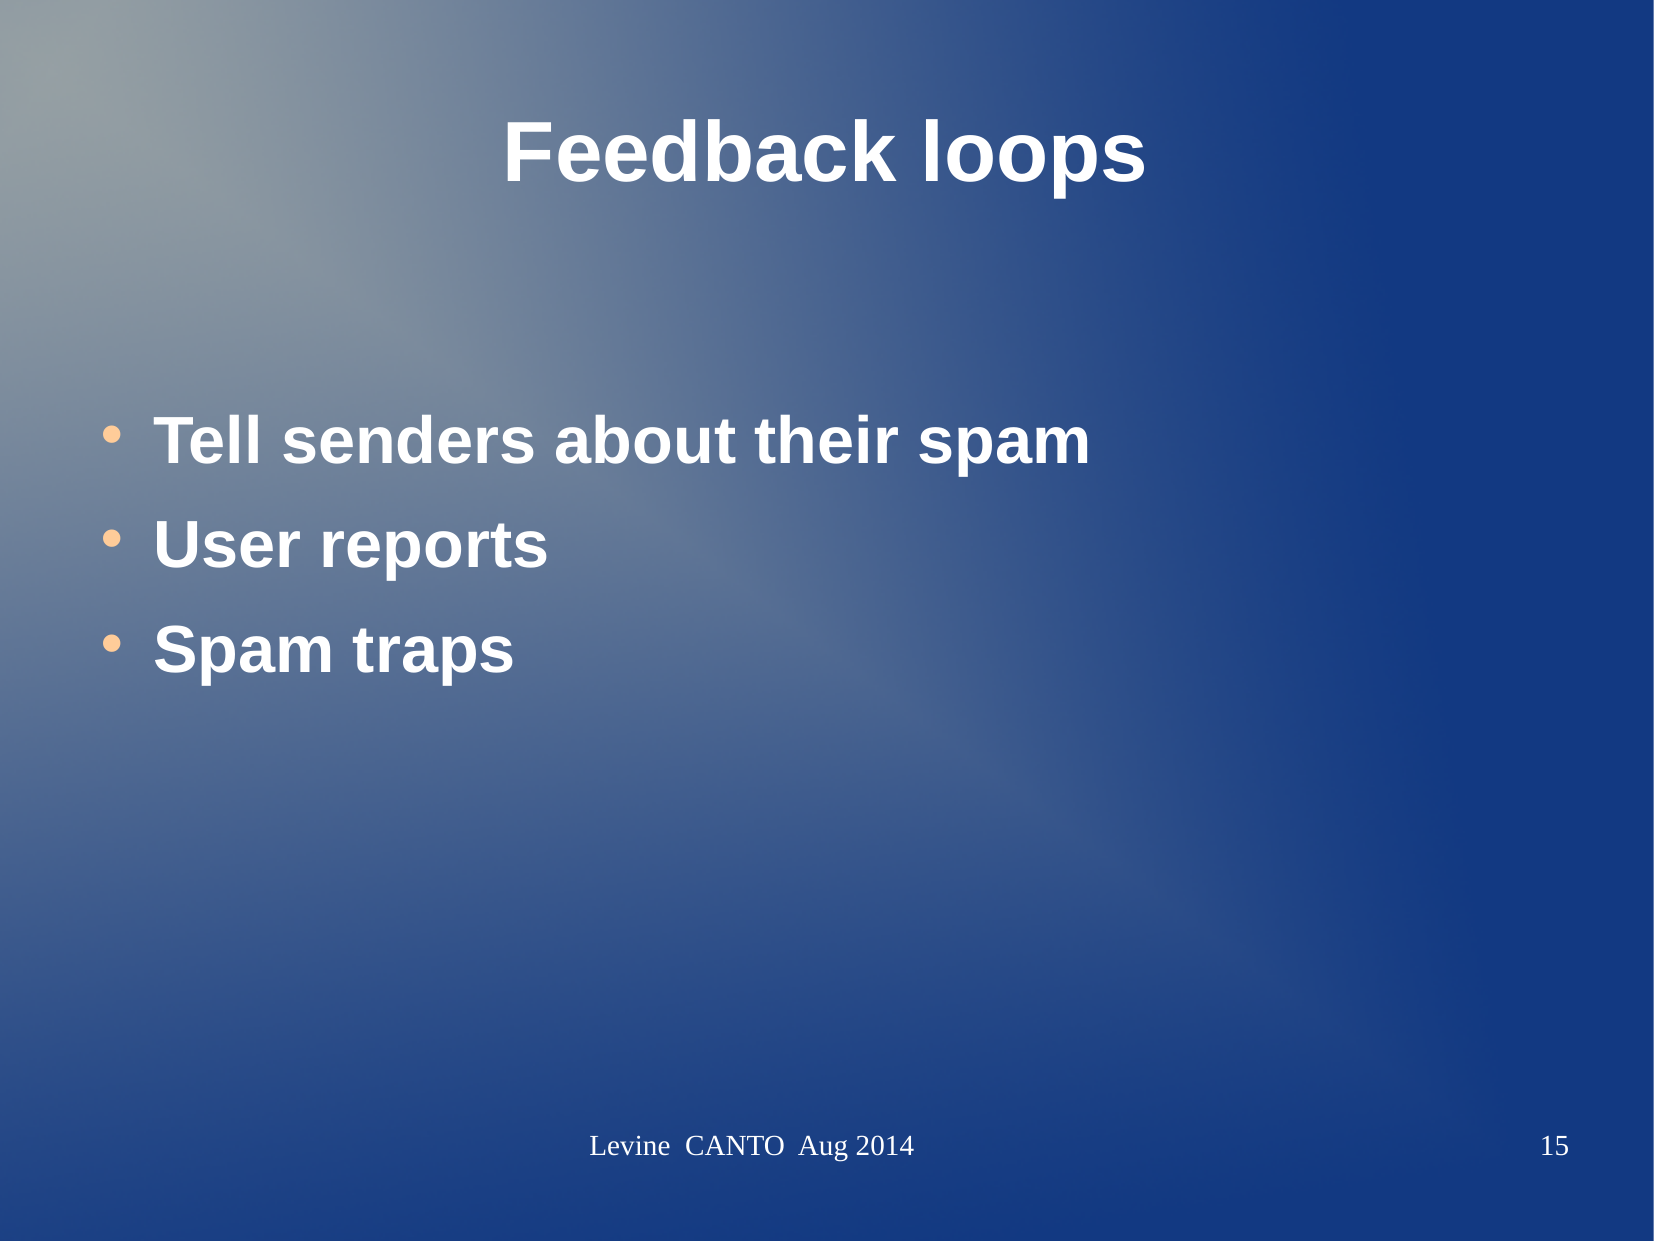

Feedback loops
# Tell senders about their spam
User reports
Spam traps
Levine CANTO Aug 2014
15